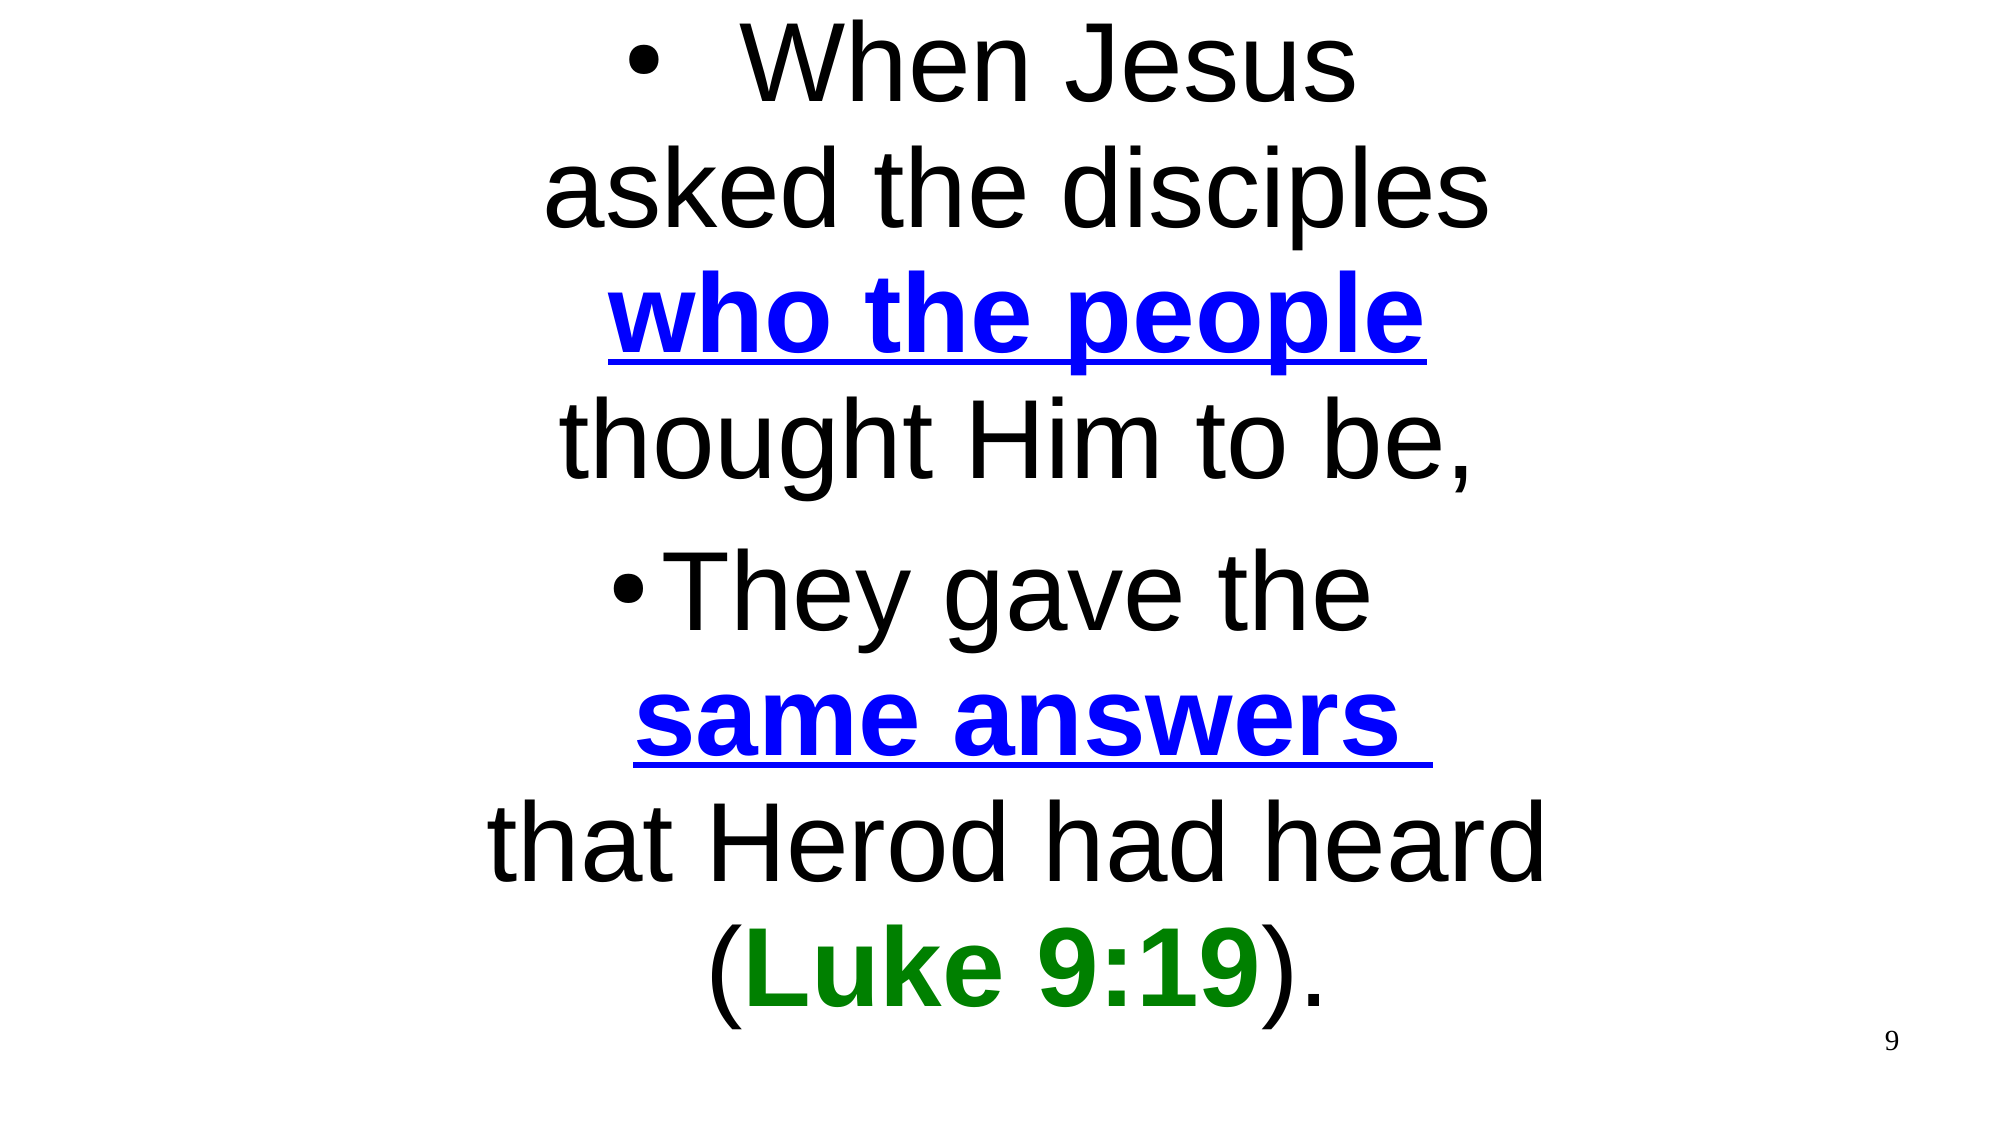

# When Jesus asked the disciples who the people thought Him to be,
They gave the
same answers
that Herod had heard
(Luke 9:19).
9